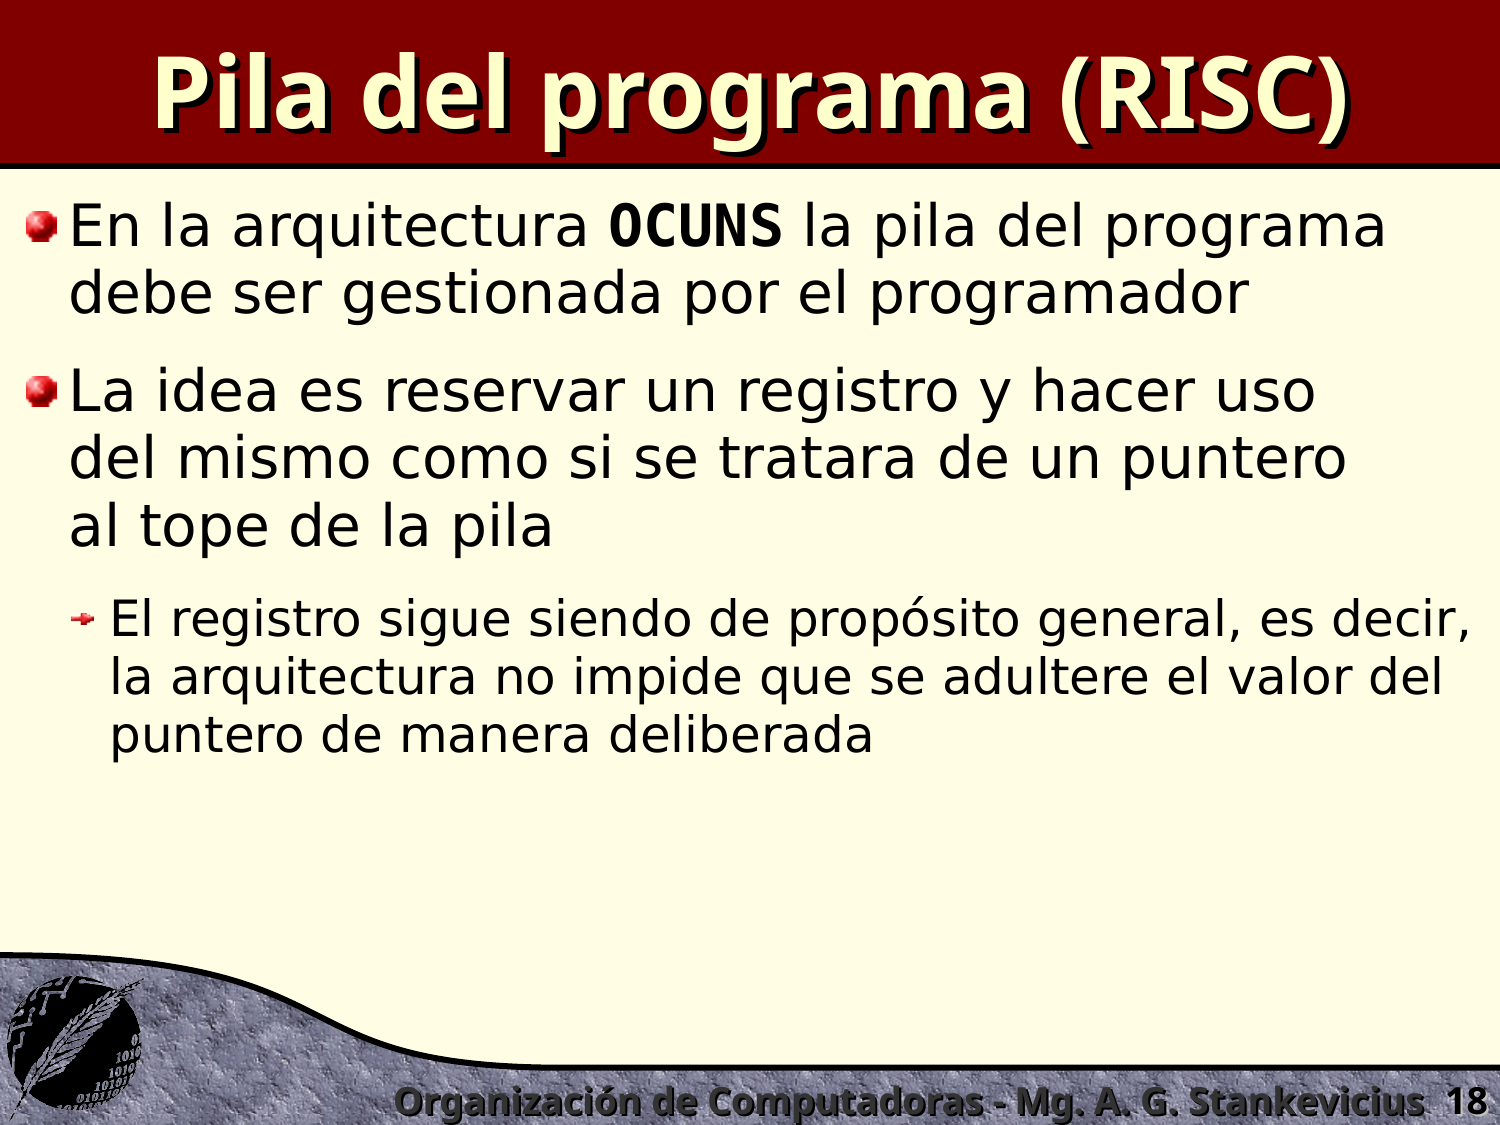

# Pila del programa (RISC)
En la arquitectura OCUNS la pila del programa debe ser gestionada por el programador
La idea es reservar un registro y hacer uso
del mismo como si se tratara de un puntero
al tope de la pila
El registro sigue siendo de propósito general, es decir, la arquitectura no impide que se adultere el valor del puntero de manera deliberada
18